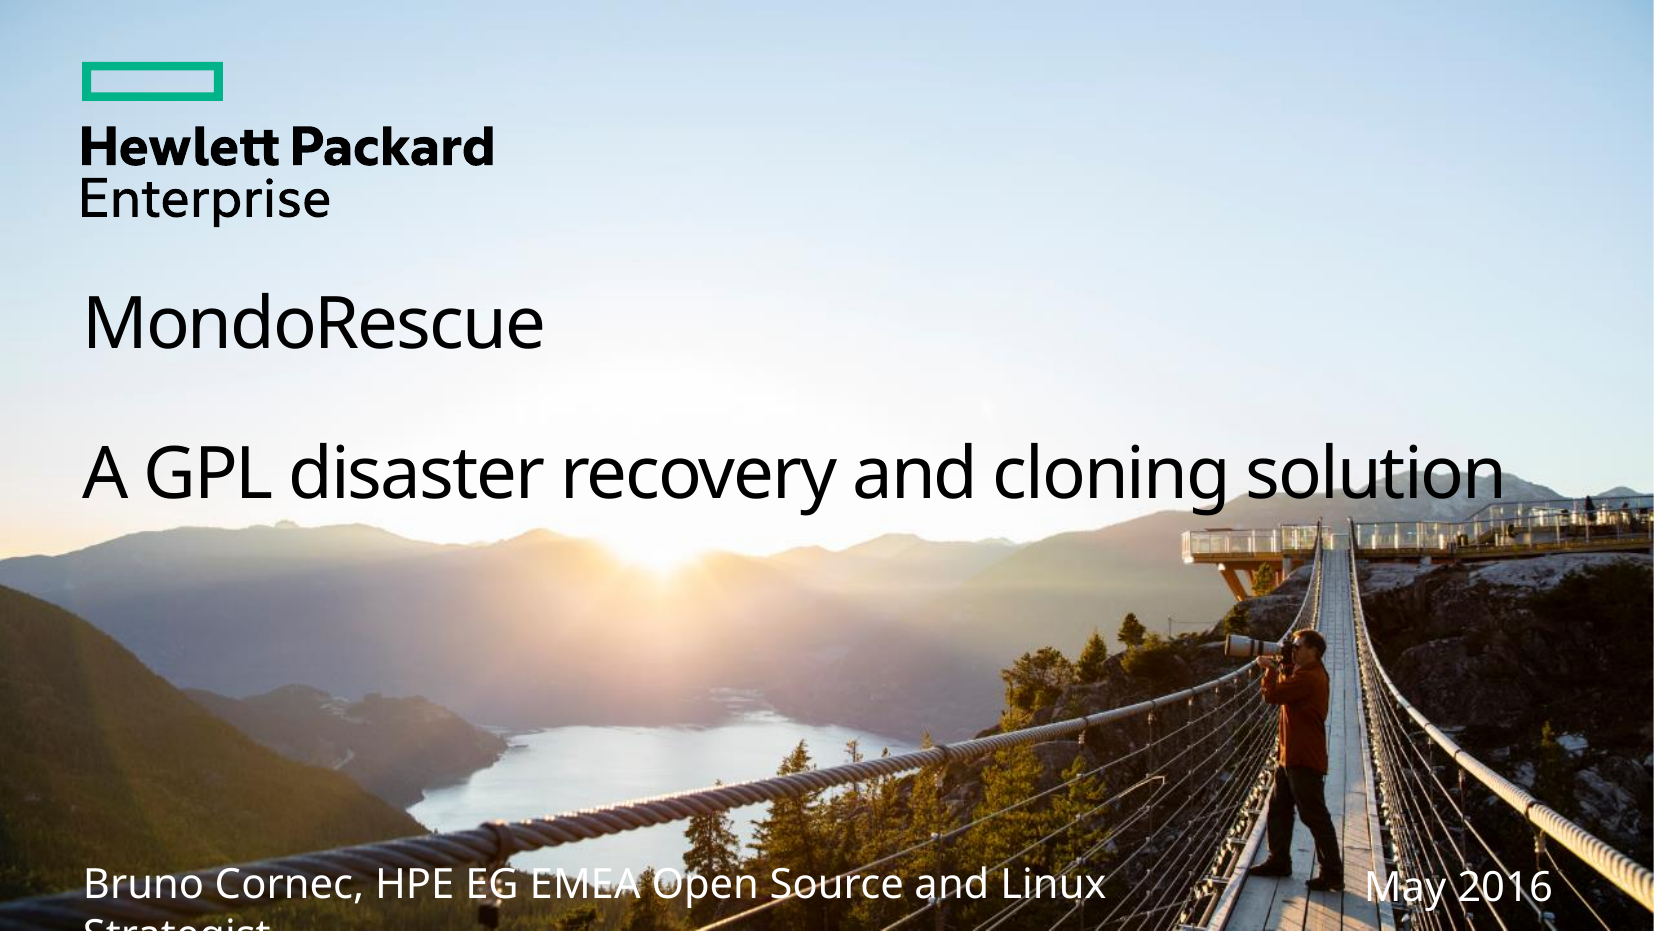

# MondoRescue A GPL disaster recovery and cloning solution
Bruno Cornec, HPE EG EMEA Open Source and Linux Strategist
May 2016